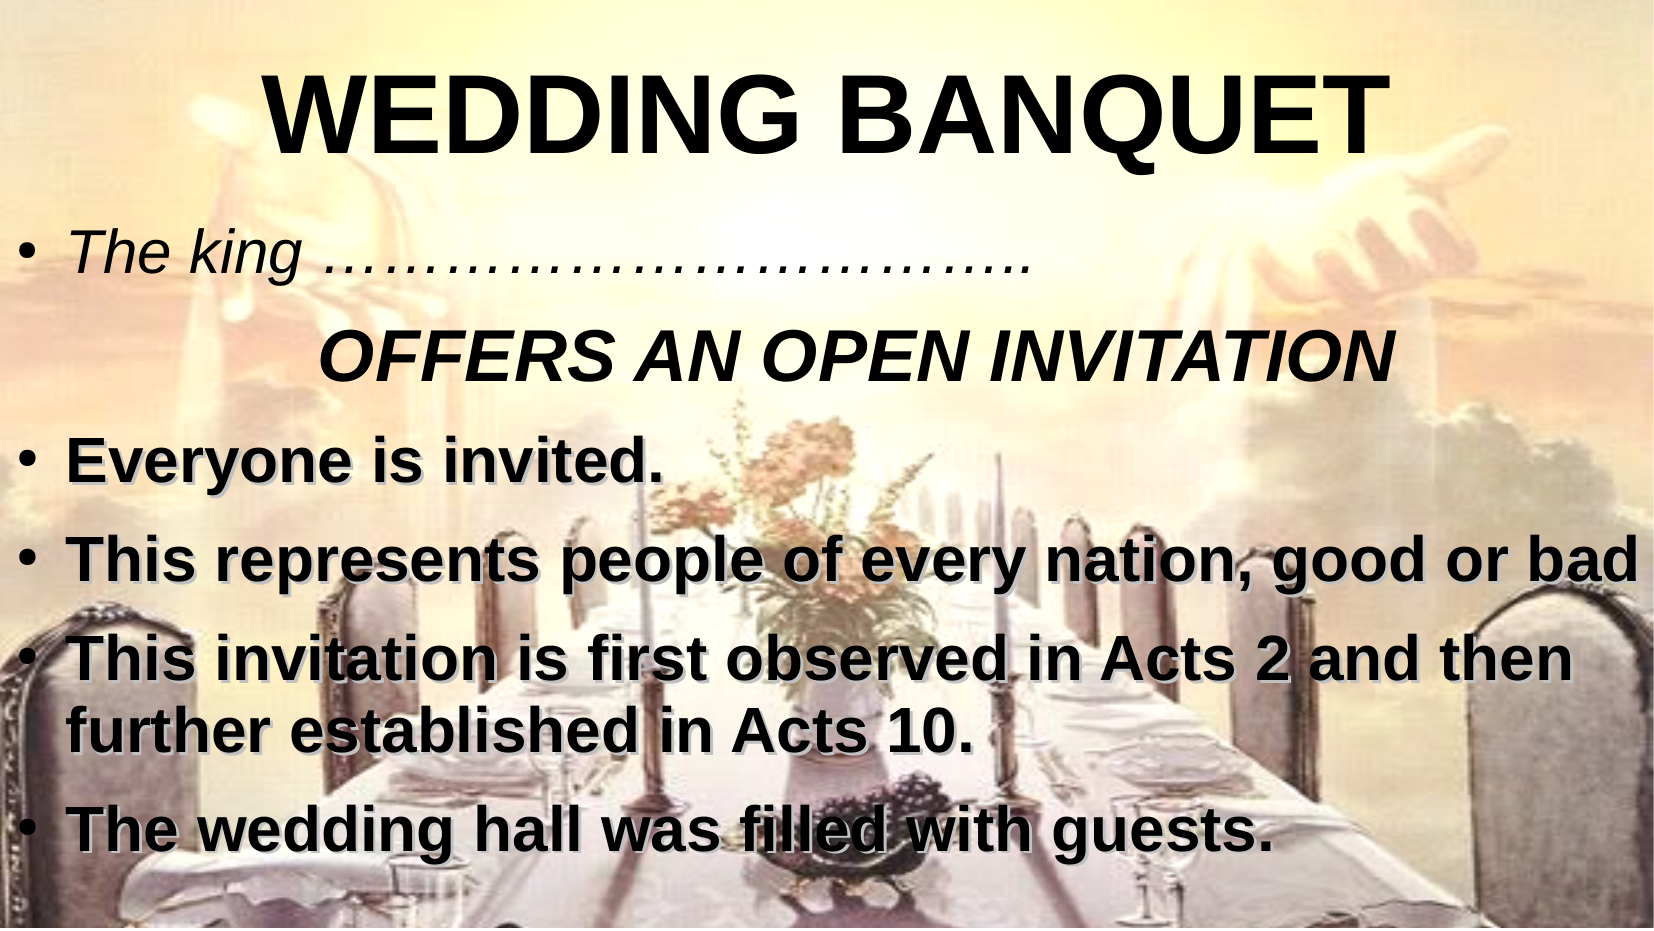

# WEDDING BANQUET
The king ……………………………..
OFFERS AN OPEN INVITATION
Everyone is invited.
This represents people of every nation, good or bad
This invitation is first observed in Acts 2 and then further established in Acts 10.
The wedding hall was filled with guests.